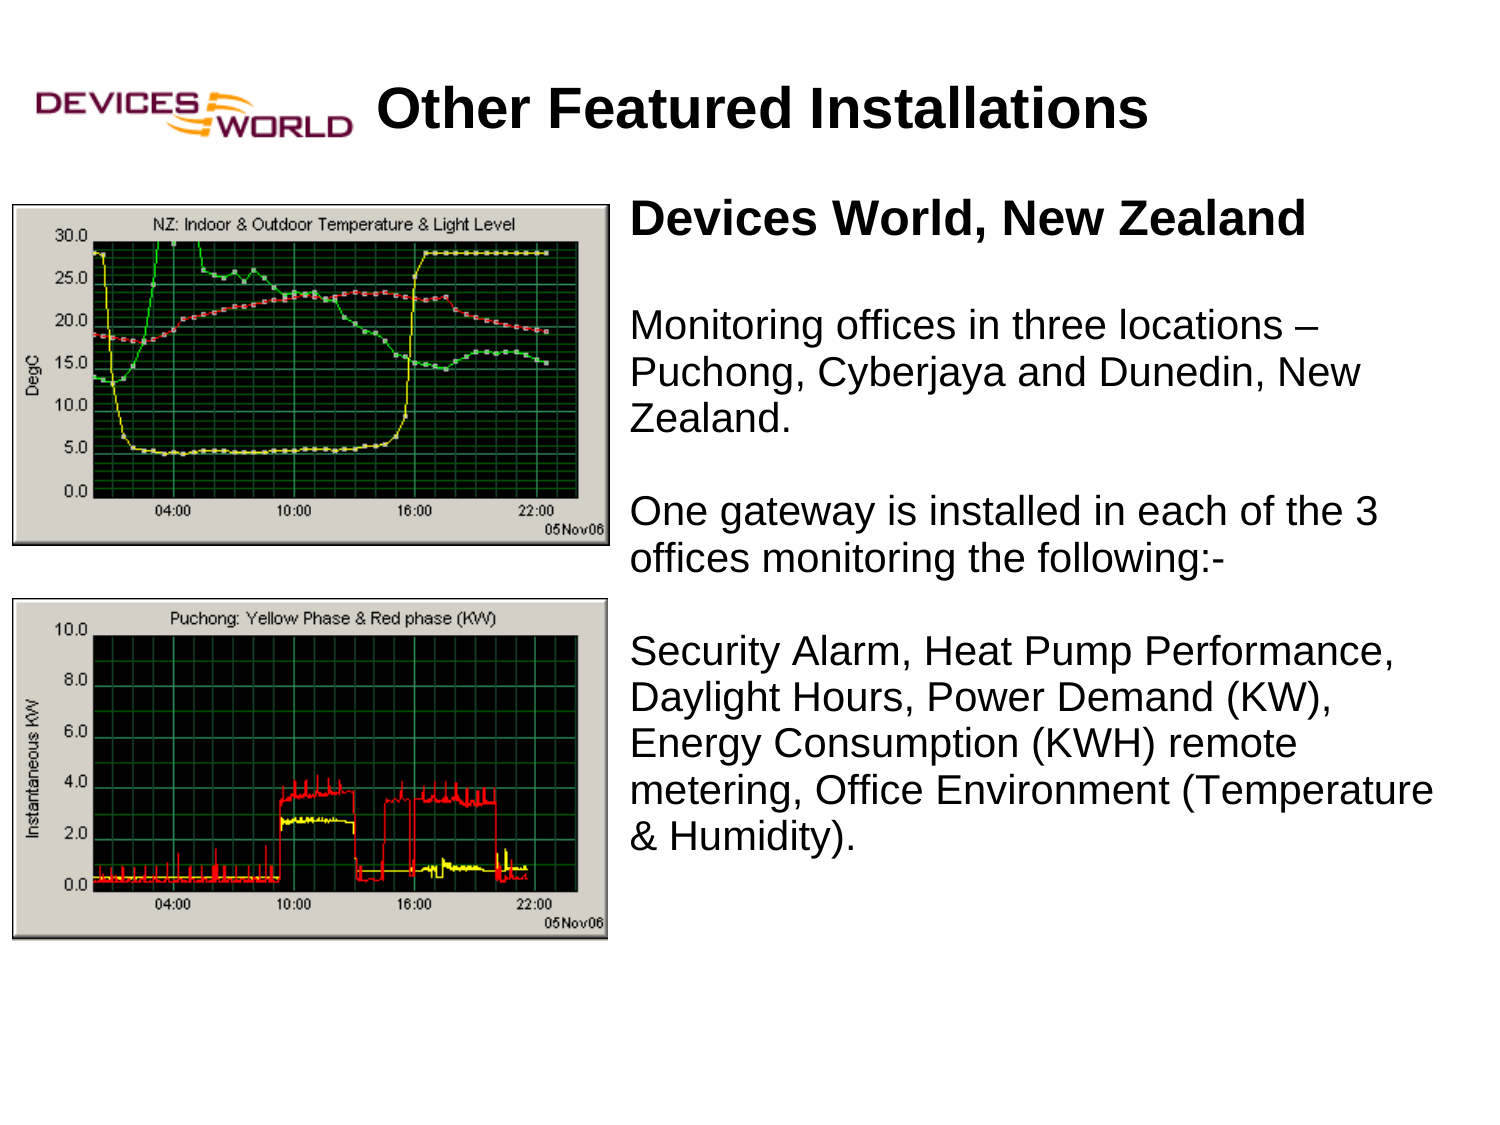

Other Featured Installations
Devices World, New Zealand
Monitoring offices in three locations – Puchong, Cyberjaya and Dunedin, New Zealand.
One gateway is installed in each of the 3 offices monitoring the following:-
Security Alarm, Heat Pump Performance, Daylight Hours, Power Demand (KW), Energy Consumption (KWH) remote metering, Office Environment (Temperature & Humidity).